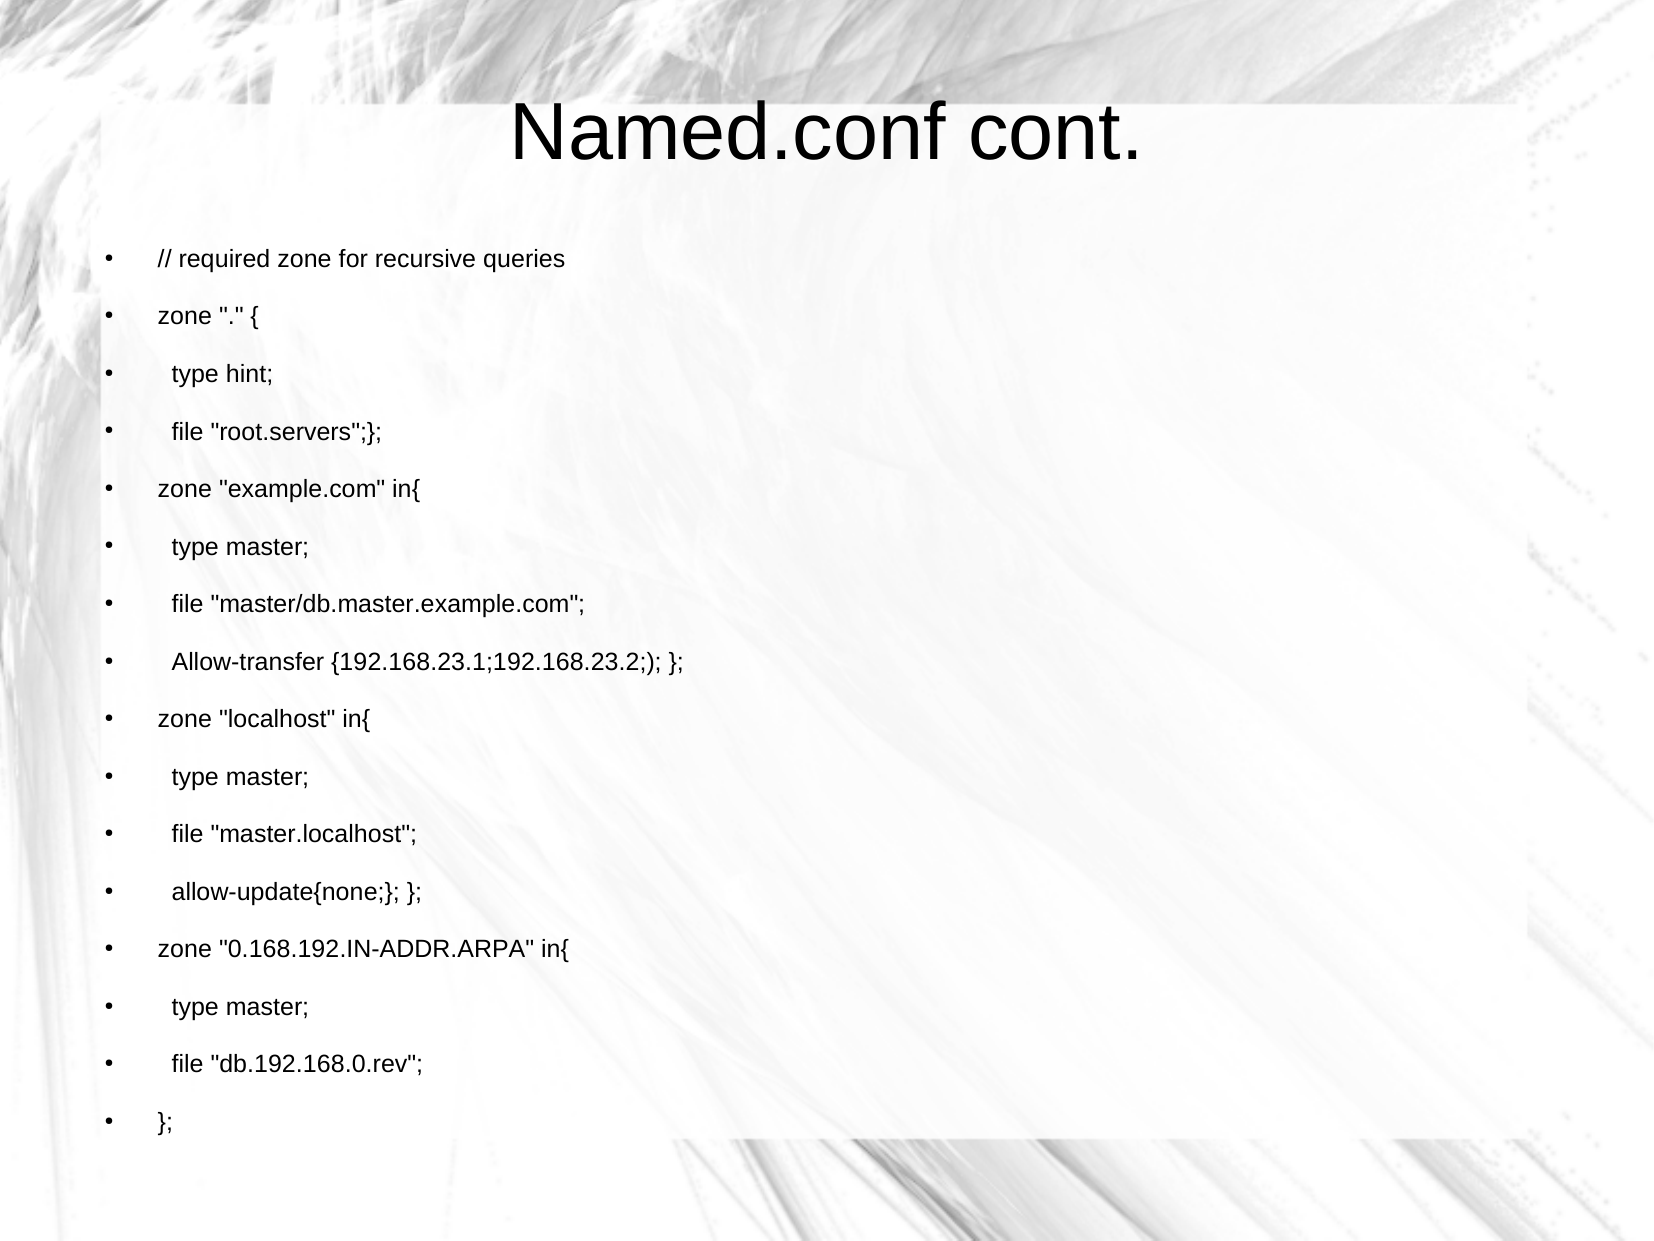

# Named.conf cont.
// required zone for recursive queries
zone "." {
 type hint;
 file "root.servers";};
zone "example.com" in{
 type master;
 file "master/db.master.example.com";
 Allow-transfer {192.168.23.1;192.168.23.2;); };
zone "localhost" in{
 type master;
 file "master.localhost";
 allow-update{none;}; };
zone "0.168.192.IN-ADDR.ARPA" in{
 type master;
 file "db.192.168.0.rev";
};